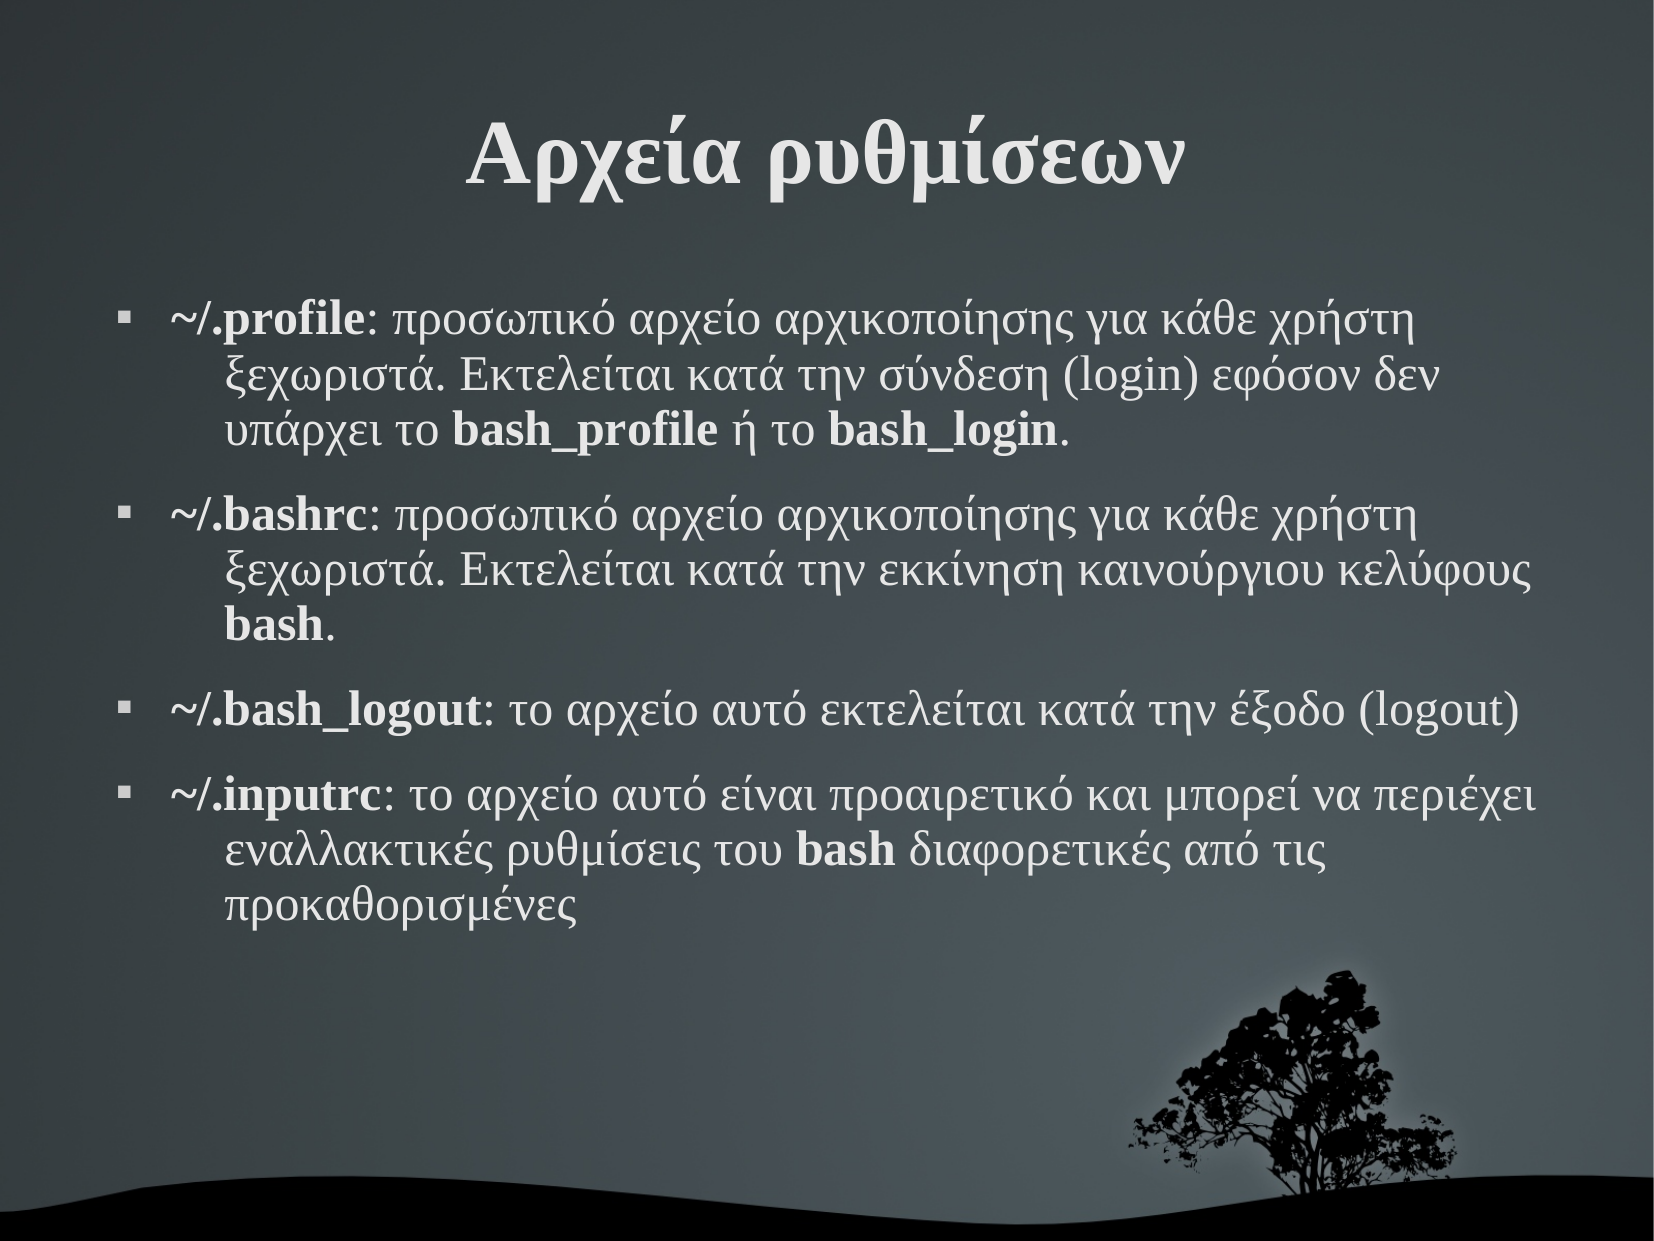

Αρχεία ρυθμίσεων
# ~/.profile: προσωπικό αρχείο αρχικοποίησης για κάθε χρήστη ξεχωριστά. Εκτελείται κατά την σύνδεση (login) εφόσον δεν υπάρχει το bash_profile ή το bash_login.
~/.bashrc: προσωπικό αρχείο αρχικοποίησης για κάθε χρήστη ξεχωριστά. Εκτελείται κατά την εκκίνηση καινούργιου κελύφους bash.
~/.bash_logout: το αρχείο αυτό εκτελείται κατά την έξοδο (logout)
~/.inputrc: το αρχείο αυτό είναι προαιρετικό και μπορεί να περιέχει εναλλακτικές ρυθμίσεις του bash διαφορετικές από τις προκαθορισμένες